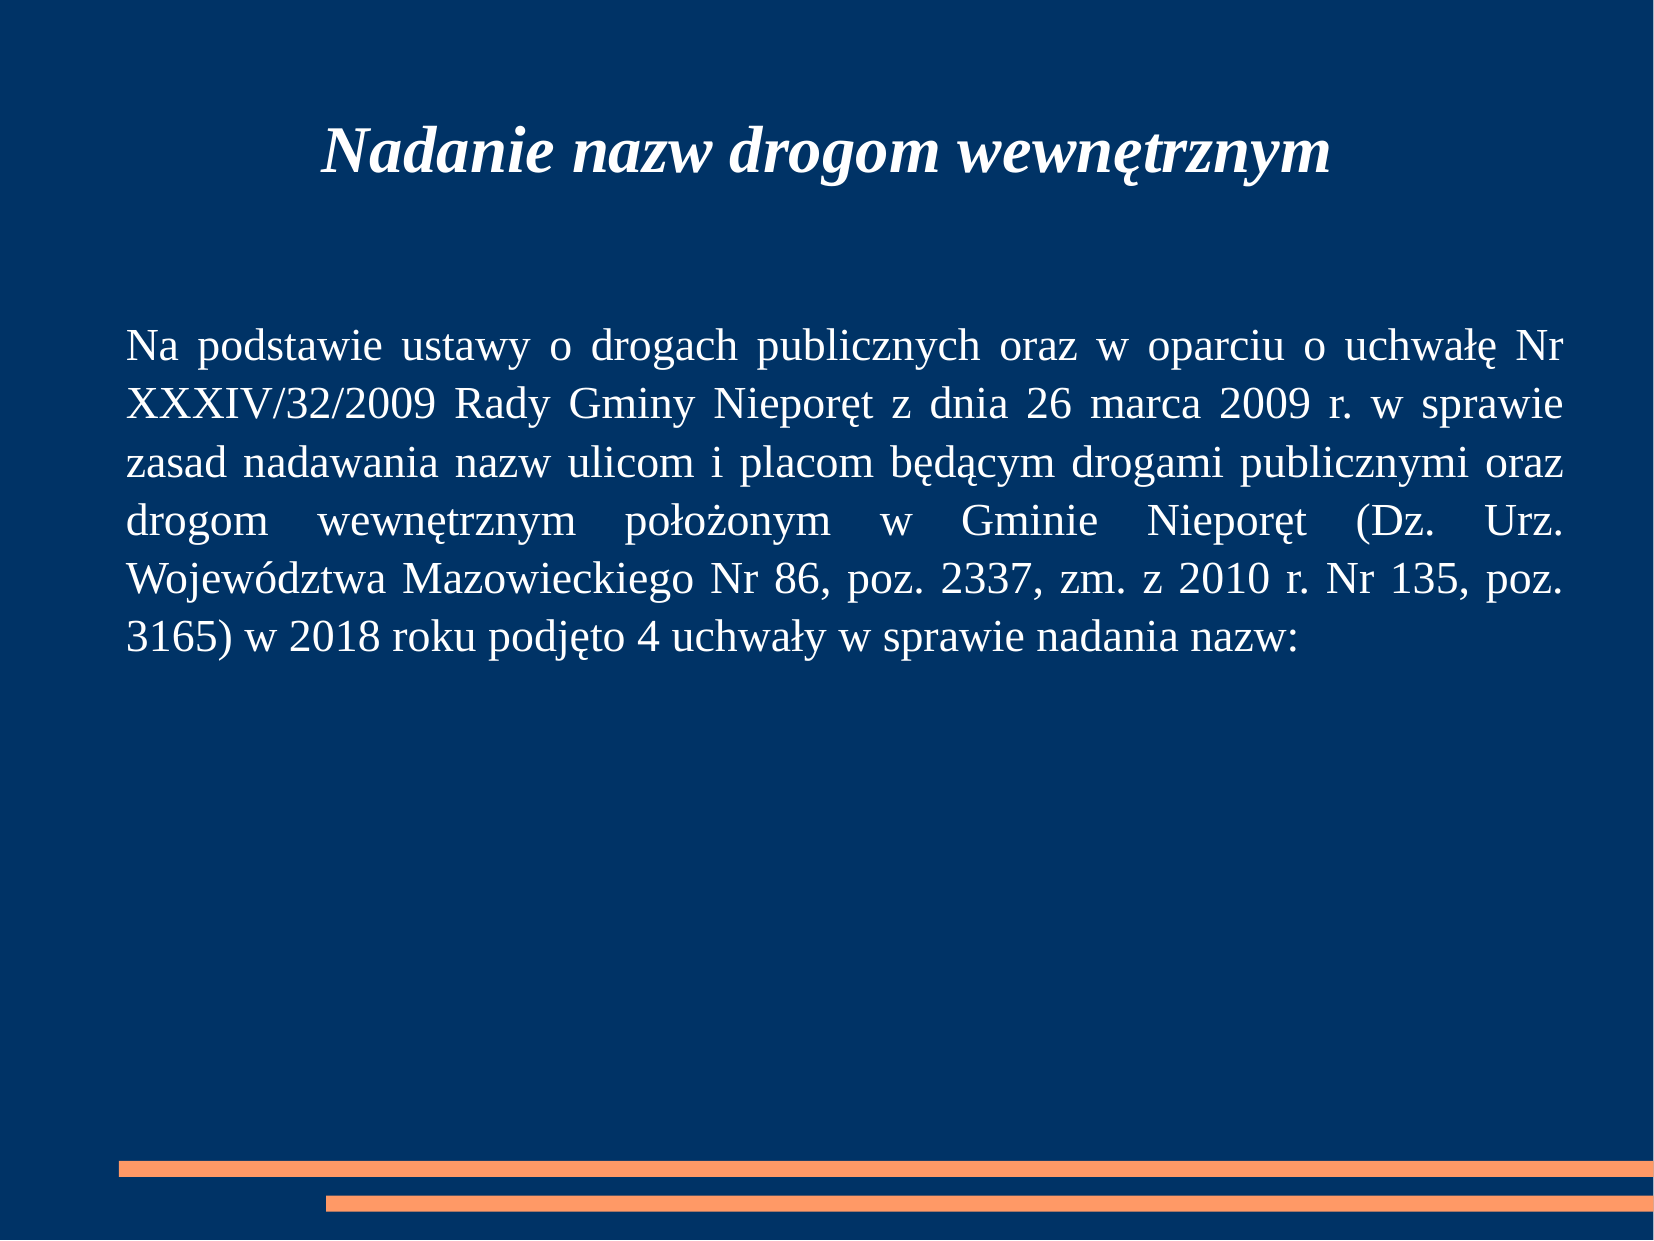

# Nadanie nazw drogom wewnętrznym
Na podstawie ustawy o drogach publicznych oraz w oparciu o uchwałę Nr XXXIV/32/2009 Rady Gminy Nieporęt z dnia 26 marca 2009 r. w sprawie zasad nadawania nazw ulicom i placom będącym drogami publicznymi oraz drogom wewnętrznym położonym w Gminie Nieporęt (Dz. Urz. Województwa Mazowieckiego Nr 86, poz. 2337, zm. z 2010 r. Nr 135, poz. 3165) w 2018 roku podjęto 4 uchwały w sprawie nadania nazw: